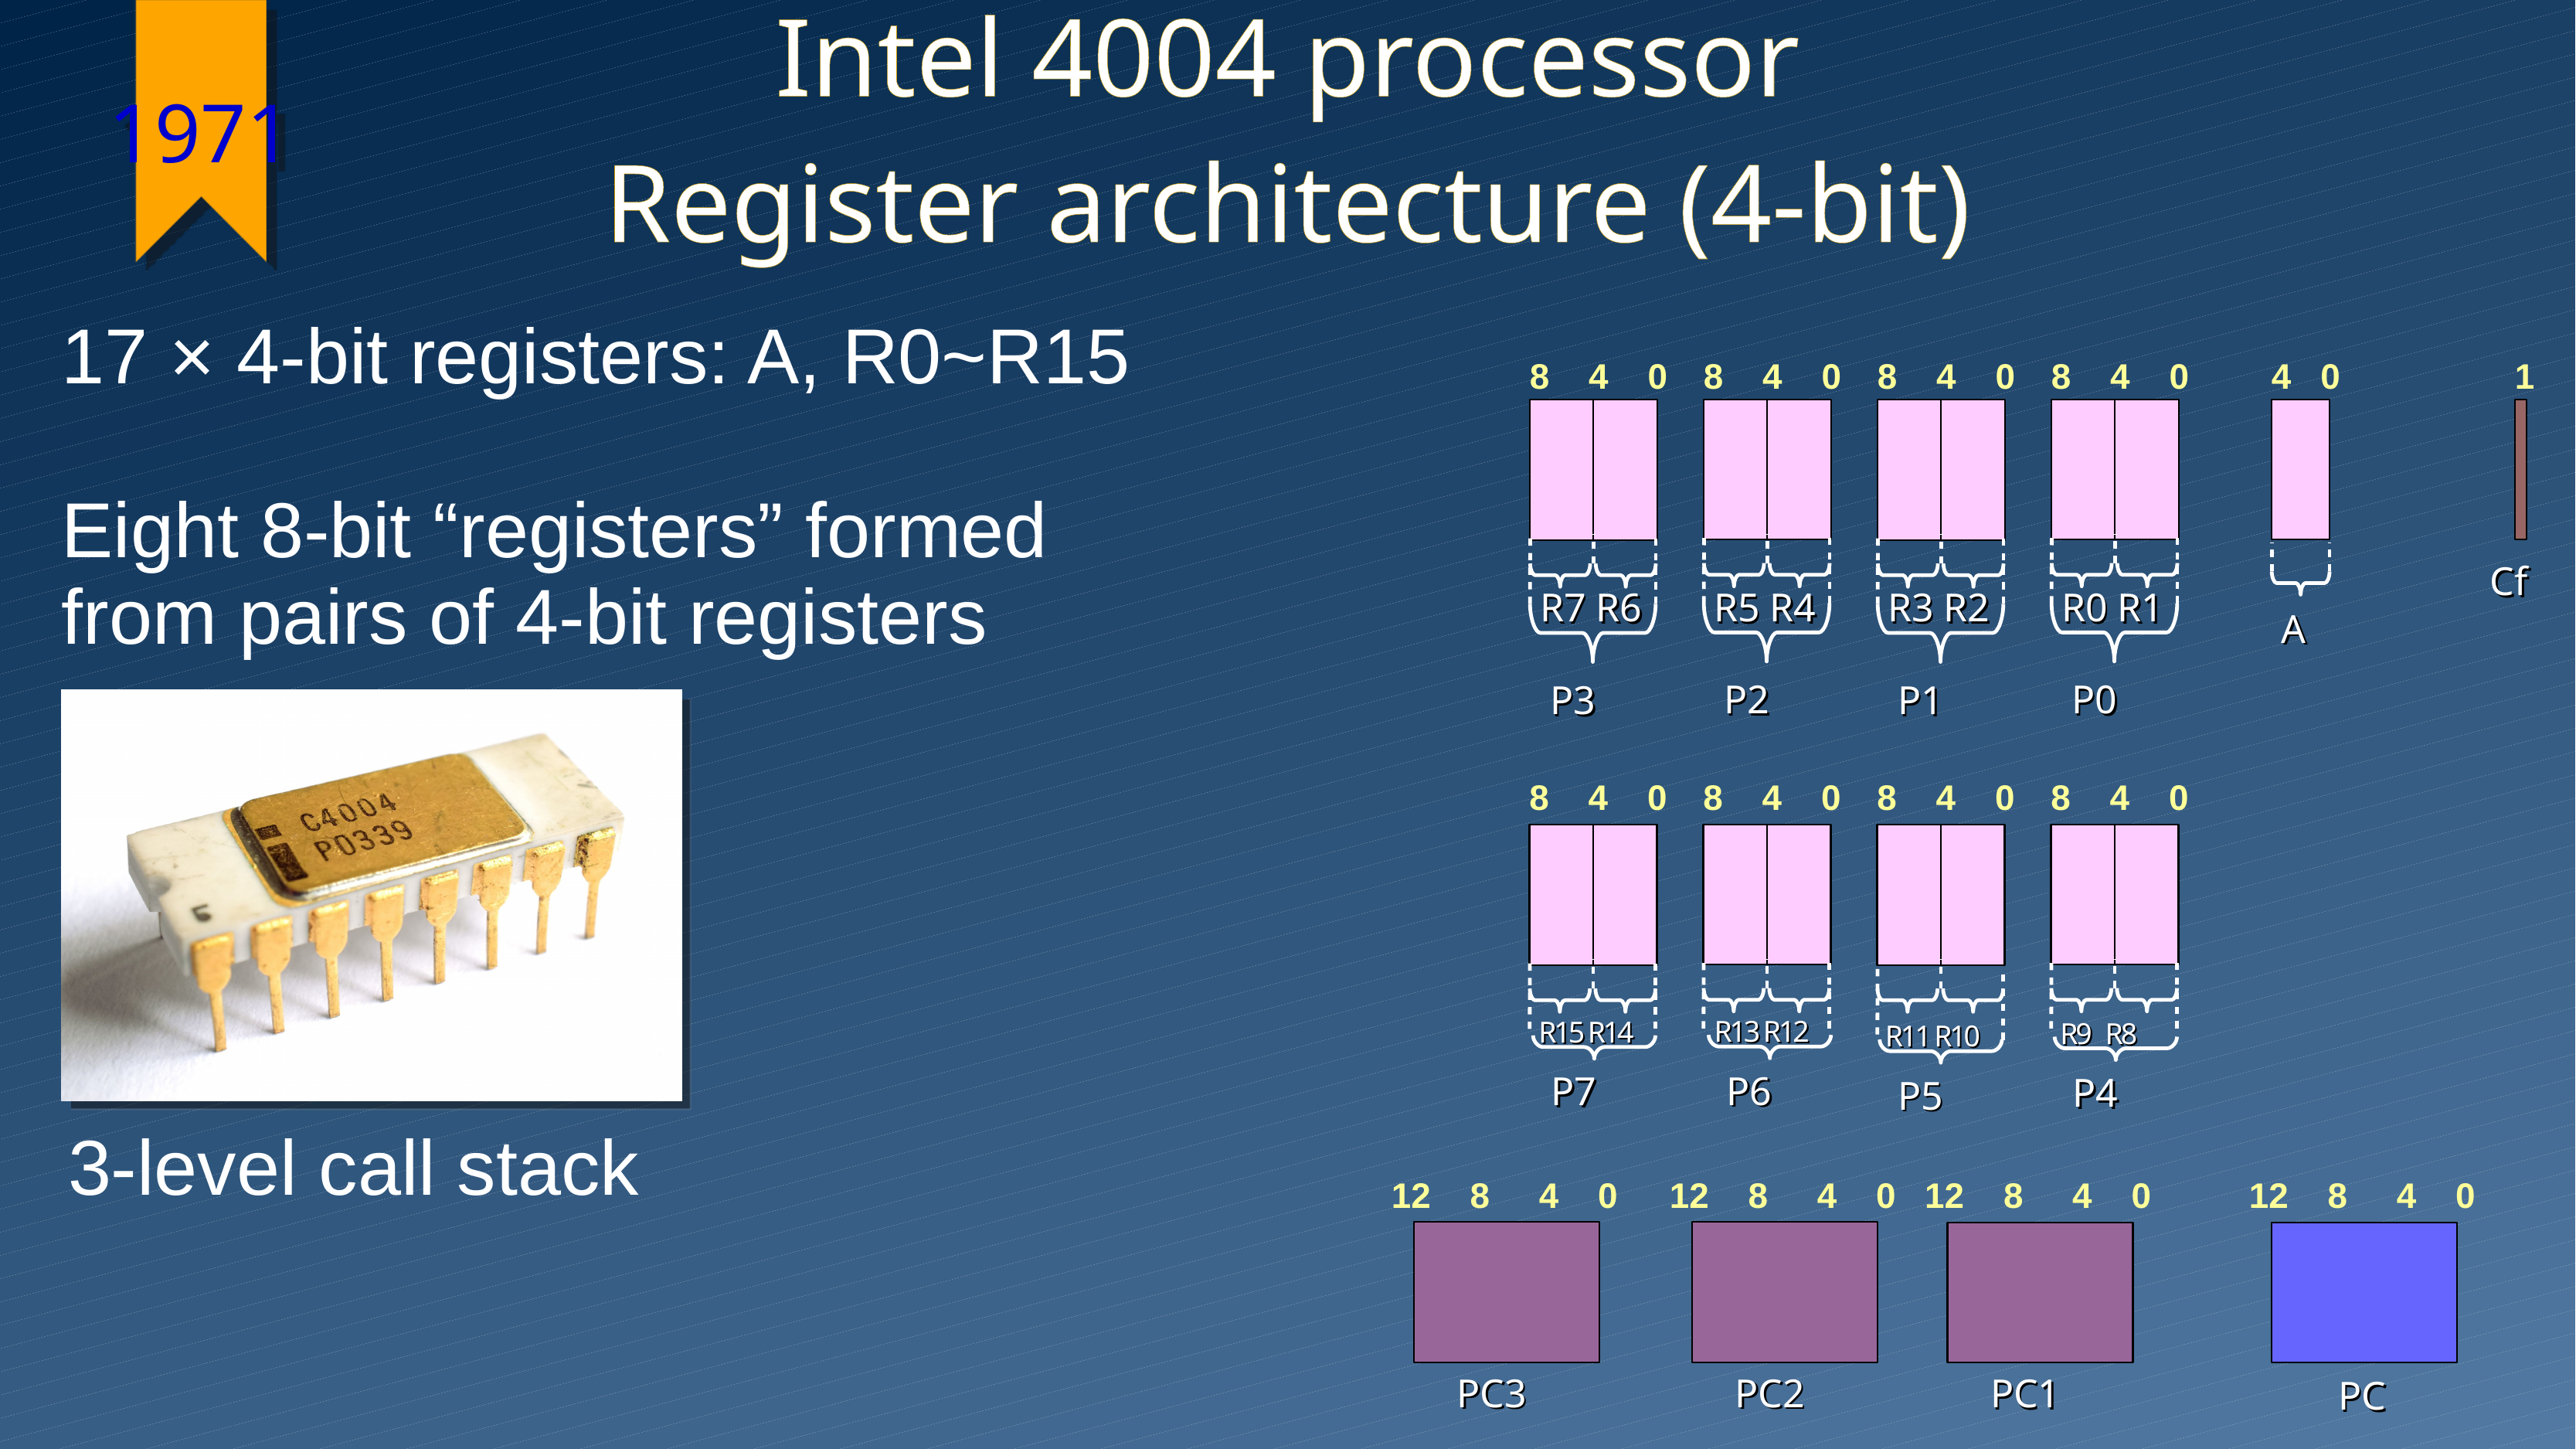

1971
Intel 4004 processor
Register architecture (4-bit)
17 × 4-bit registers: A, R0~R15
Eight 8-bit “registers” formed
from pairs of 4-bit registers
 3-level call stack
4 0
1
8 4 0
8 4 0
8 4 0
8 4 0
 Cf
 R5 R4
 P2
 R0 R1
 P0
 R7 R6
 P3
 R3 R2
 P1
# A
8 4 0
8 4 0
8 4 0
8 4 0
 R13 R12
 P6
 R15 R14
 P7
 R9 R8
 P4
 R11 R10
 P5
 12 8 4 0
 12 8 4 0
 12 8 4 0
 12 8 4 0
 PC3
 PC2
 PC1
 PC